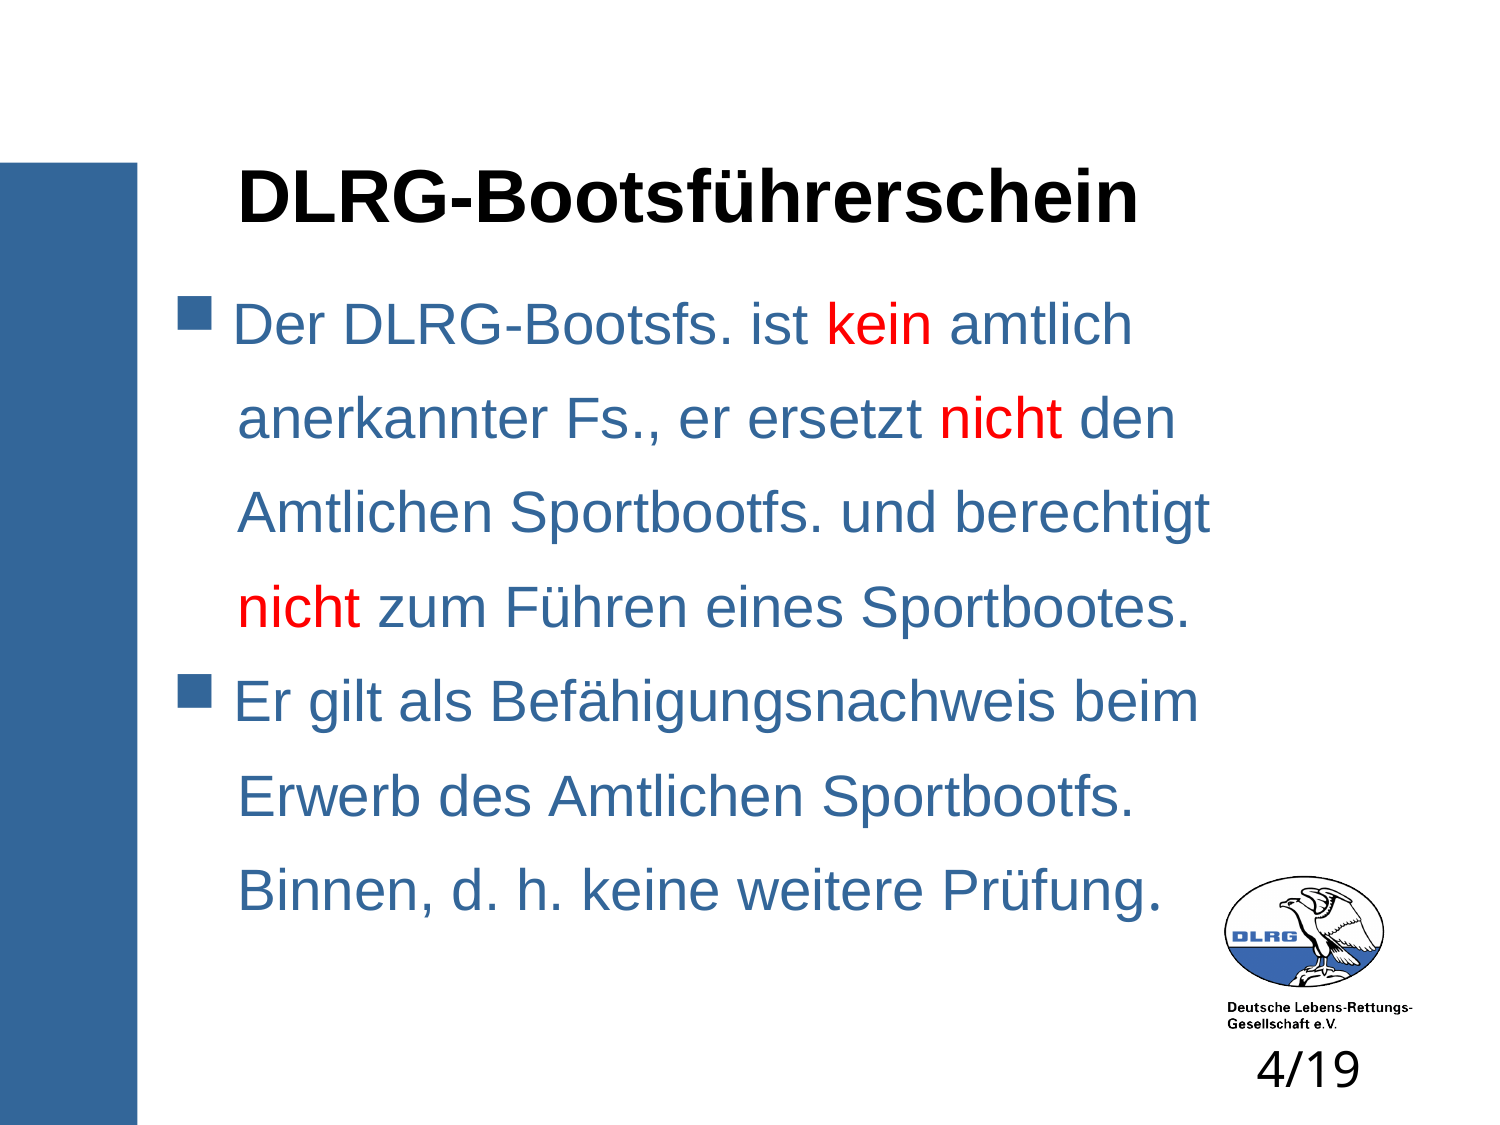

DLRG-Bootsführerschein
 Der DLRG-Bootsfs. ist kein amtlich anerkannter Fs., er ersetzt nicht den Amtlichen Sportbootfs. und berechtigt nicht zum Führen eines Sportbootes.
 Er gilt als Befähigungsnachweis beim Erwerb des Amtlichen Sportbootfs. Binnen, d. h. keine weitere Prüfung.